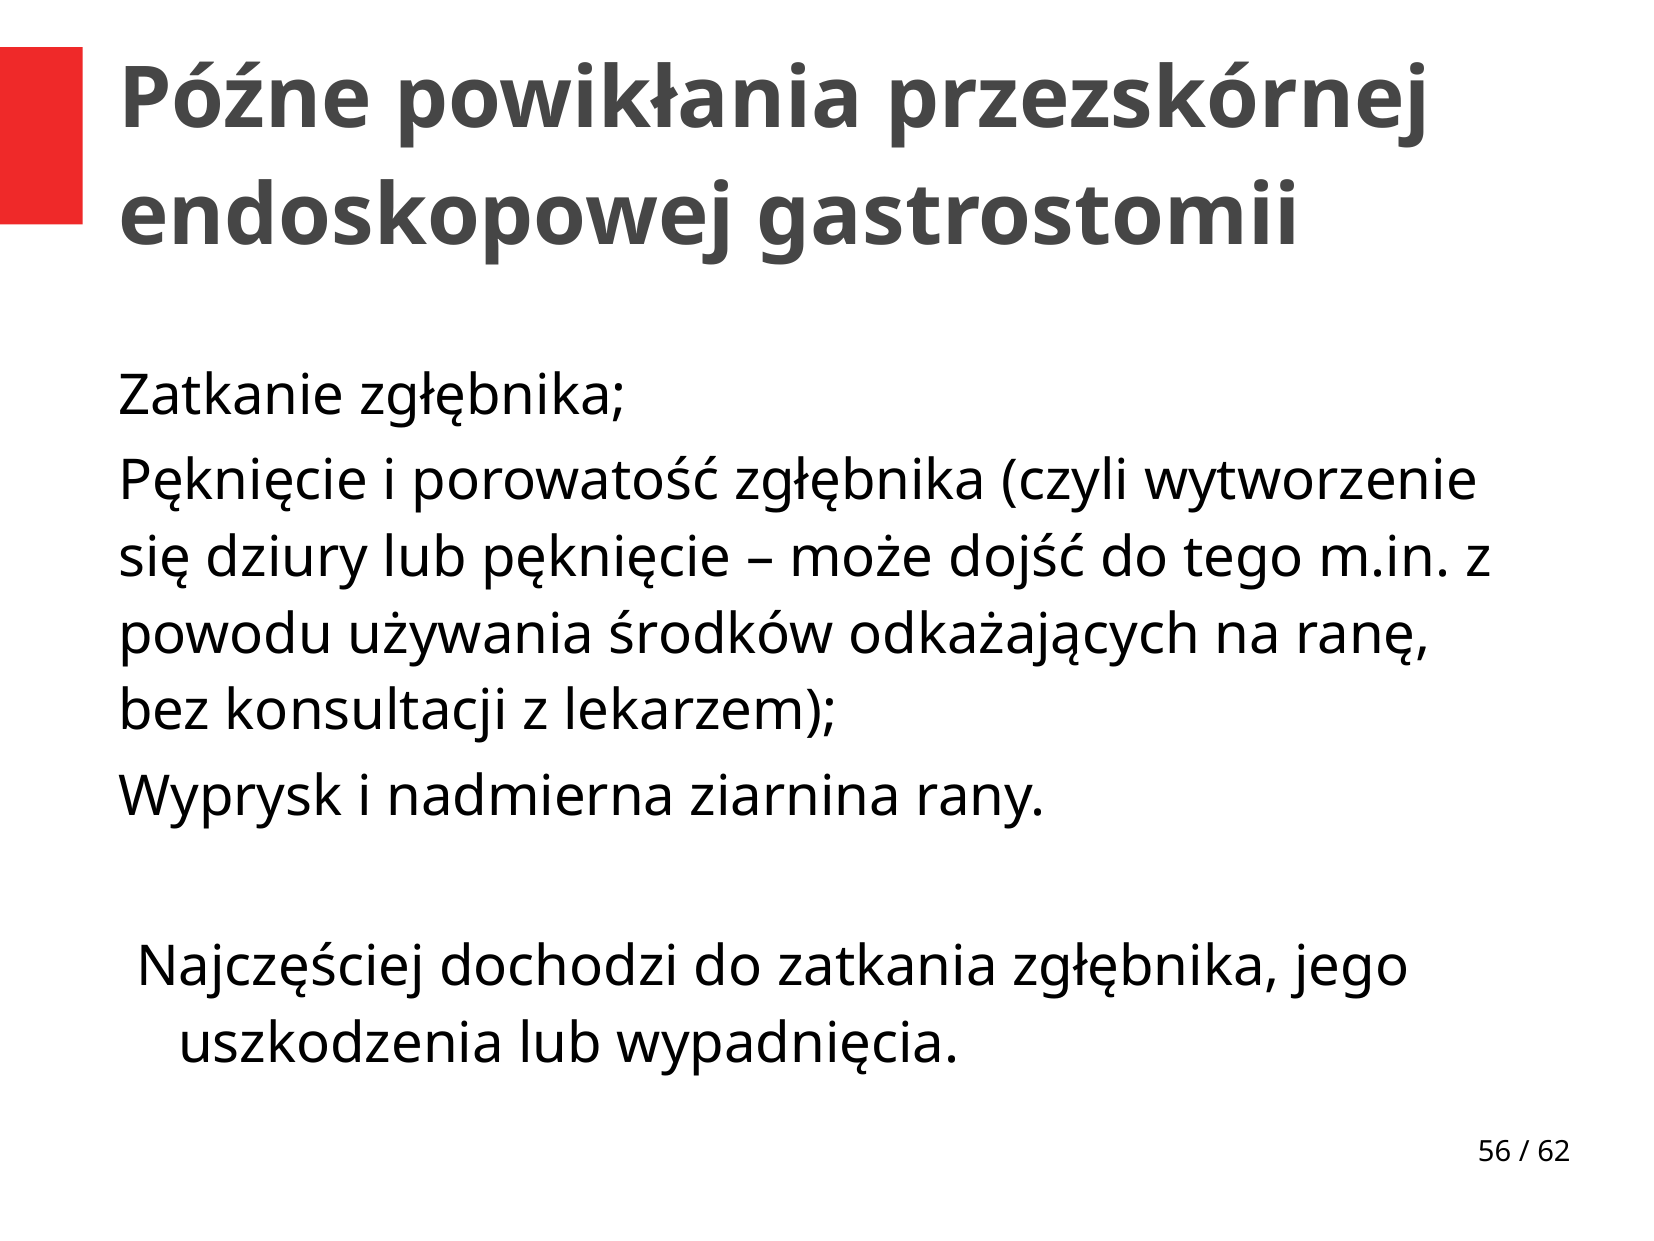

# Późne powikłania przezskórnej endoskopowej gastrostomii
Zatkanie zgłębnika;
Pęknięcie i porowatość zgłębnika (czyli wytworzenie się dziury lub pęknięcie – może dojść do tego m.in. z powodu używania środków odkażających na ranę, bez konsultacji z lekarzem);
Wyprysk i nadmierna ziarnina rany.
Najczęściej dochodzi do zatkania zgłębnika, jego uszkodzenia lub wypadnięcia.
56